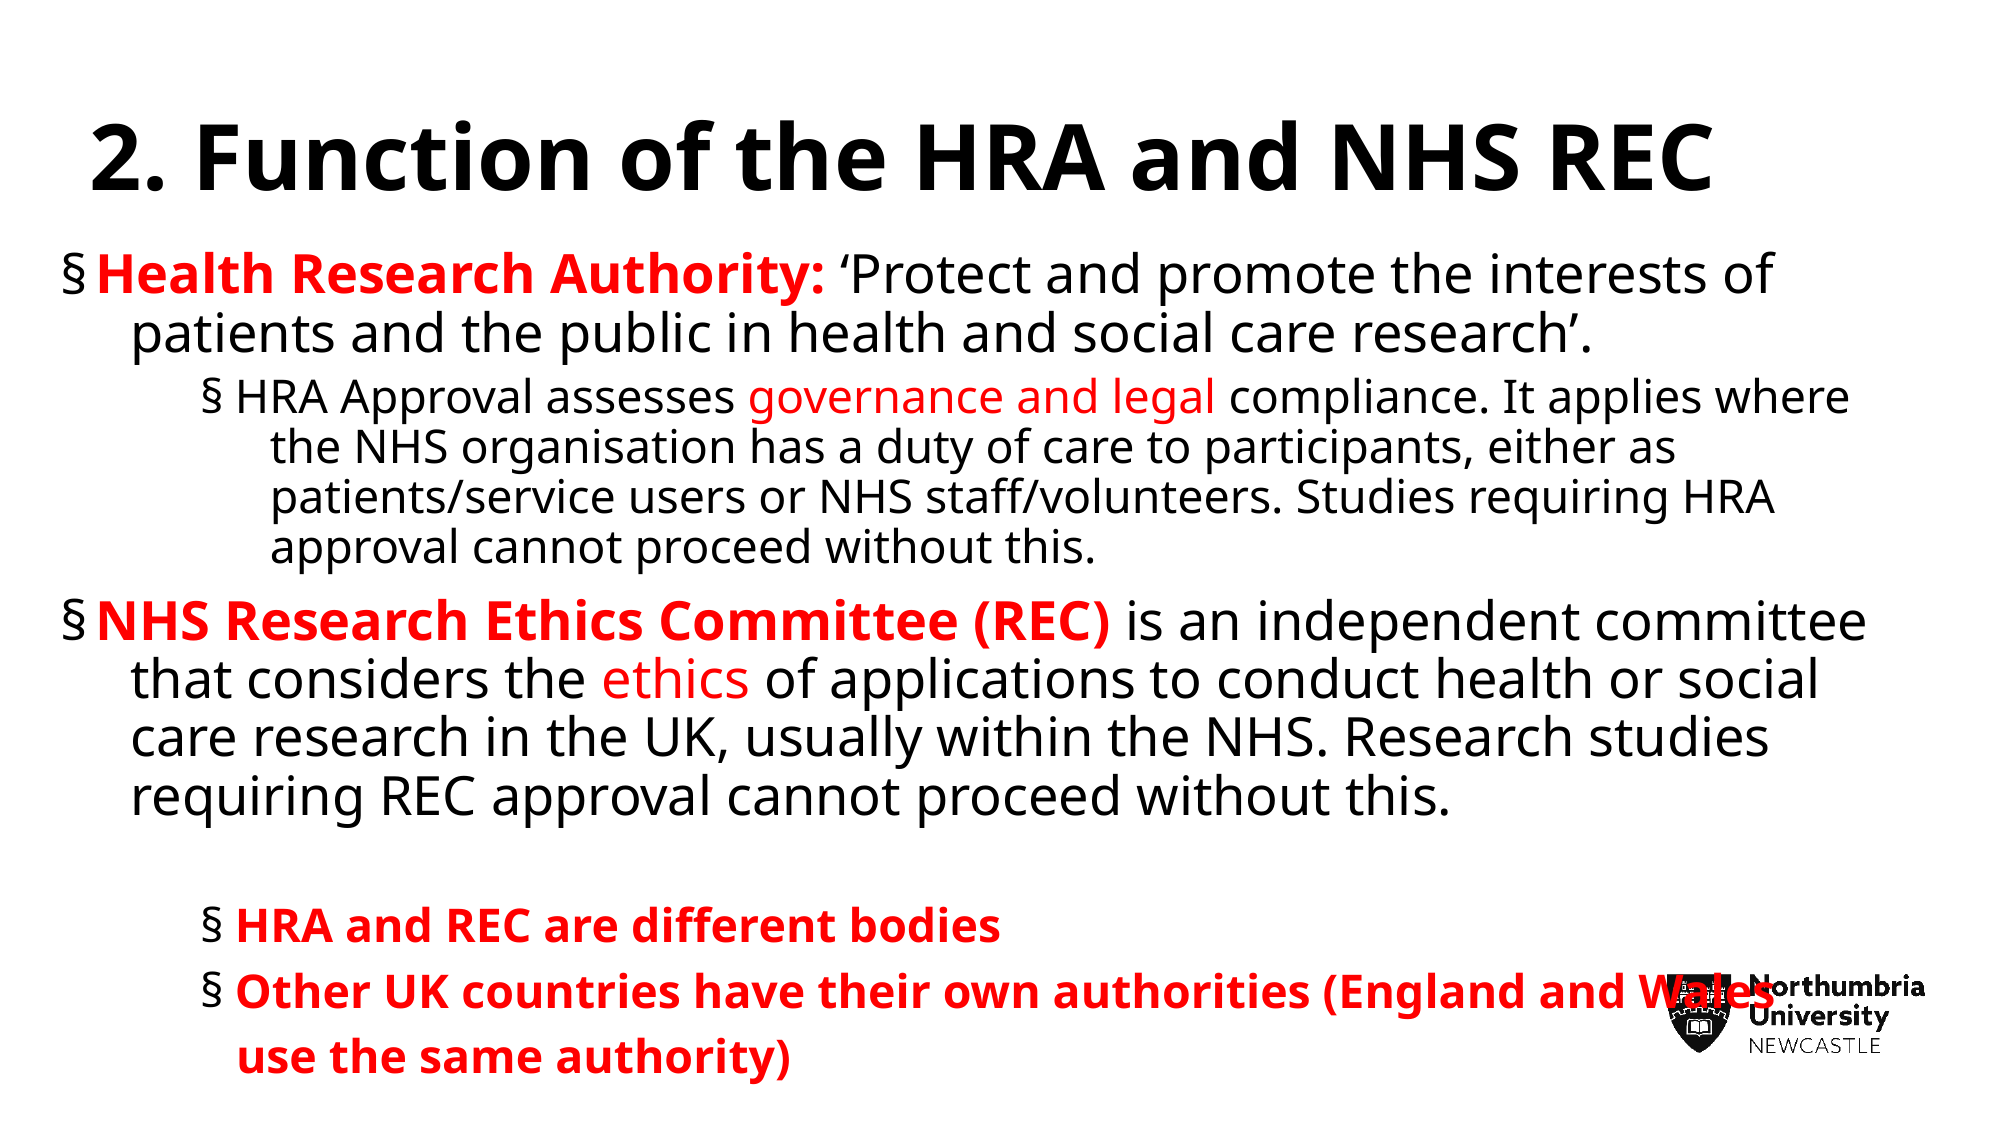

2. Function of the HRA and NHS REC
# Health Research Authority: ‘Protect and promote the interests of patients and the public in health and social care research’.
HRA Approval assesses governance and legal compliance. It applies where the NHS organisation has a duty of care to participants, either as patients/service users or NHS staff/volunteers. Studies requiring HRA approval cannot proceed without this.
NHS Research Ethics Committee (REC) is an independent committee that considers the ethics of applications to conduct health or social care research in the UK, usually within the NHS. Research studies requiring REC approval cannot proceed without this.
HRA and REC are different bodies
Other UK countries have their own authorities (England and Wales
 use the same authority)